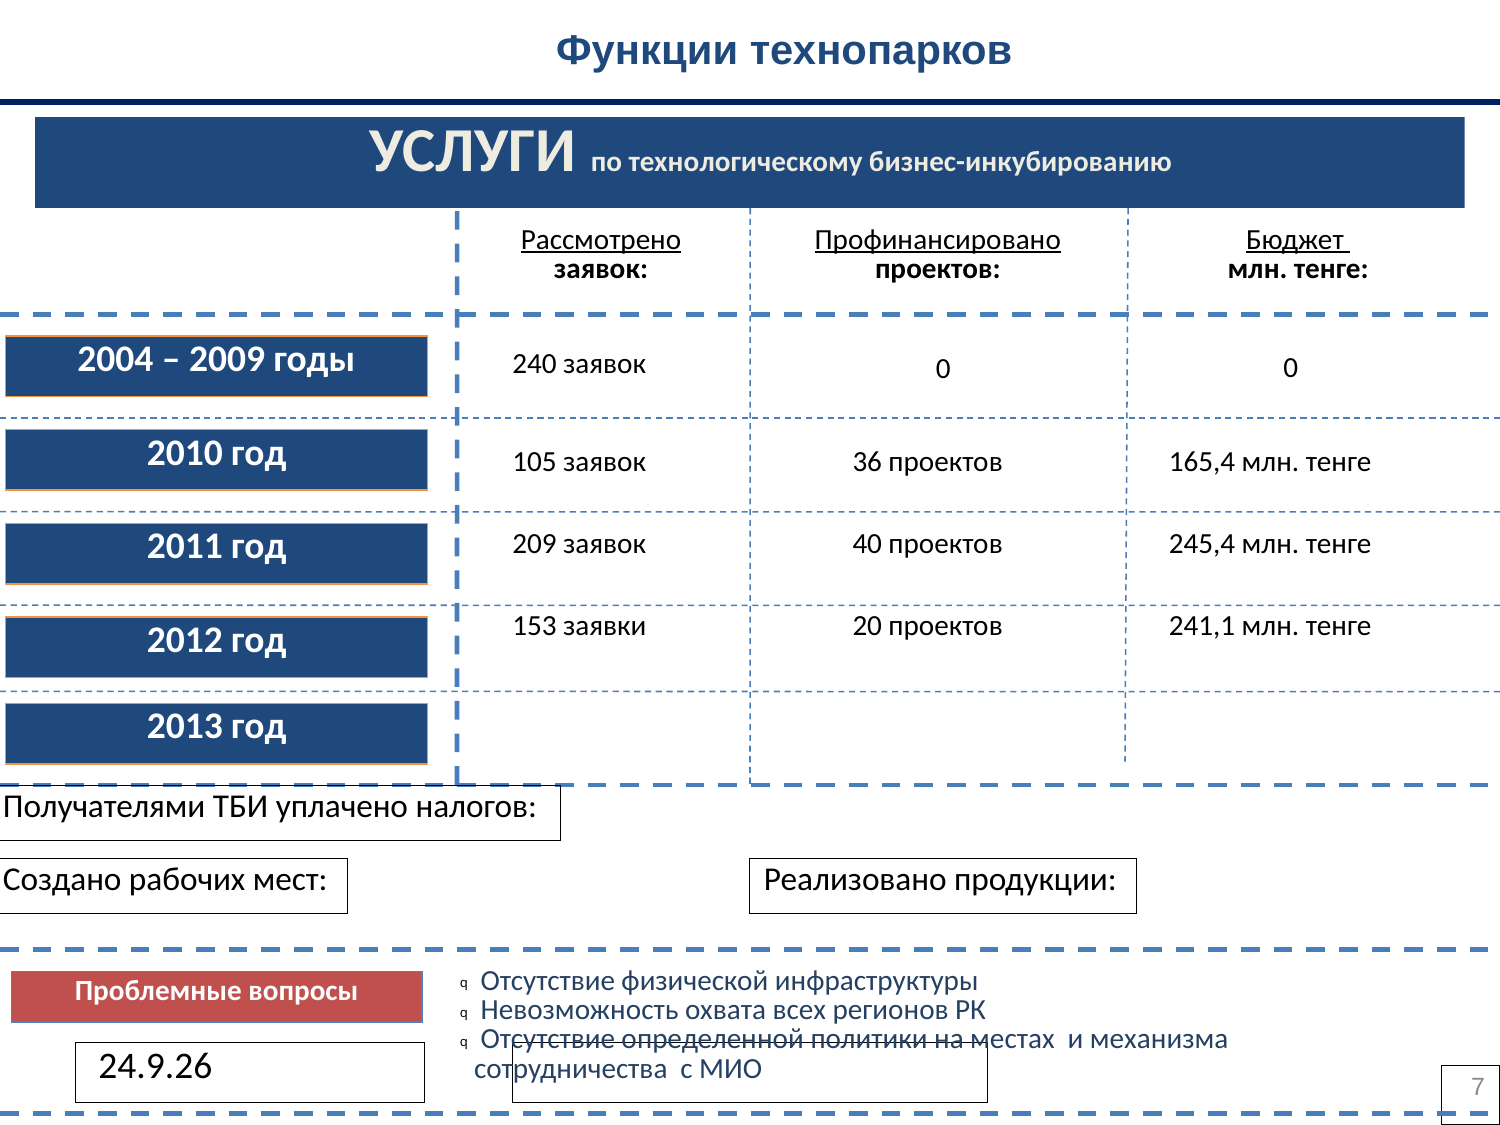

Функции технопарков
 УСЛУГИ по технологическому бизнес-инкубированию
Рассмотрено
заявок:
Профинансировано
проектов:
Бюджет
млн. тенге:
2004 – 2009 годы
240 заявок
0
0
2010 год
105 заявок
36 проектов
165,4 млн. тенге
2011 год
209 заявок
40 проектов
245,4 млн. тенге
153 заявки
20 проектов
241,1 млн. тенге
2012 год
2013 год
Получателями ТБИ уплачено налогов:
Создано рабочих мест:
Реализовано продукции:
 Отсутствие физической инфраструктуры
 Невозможность охвата всех регионов РК
 Отсутствие определенной политики на местах и механизма сотрудничества с МИО
Проблемные вопросы